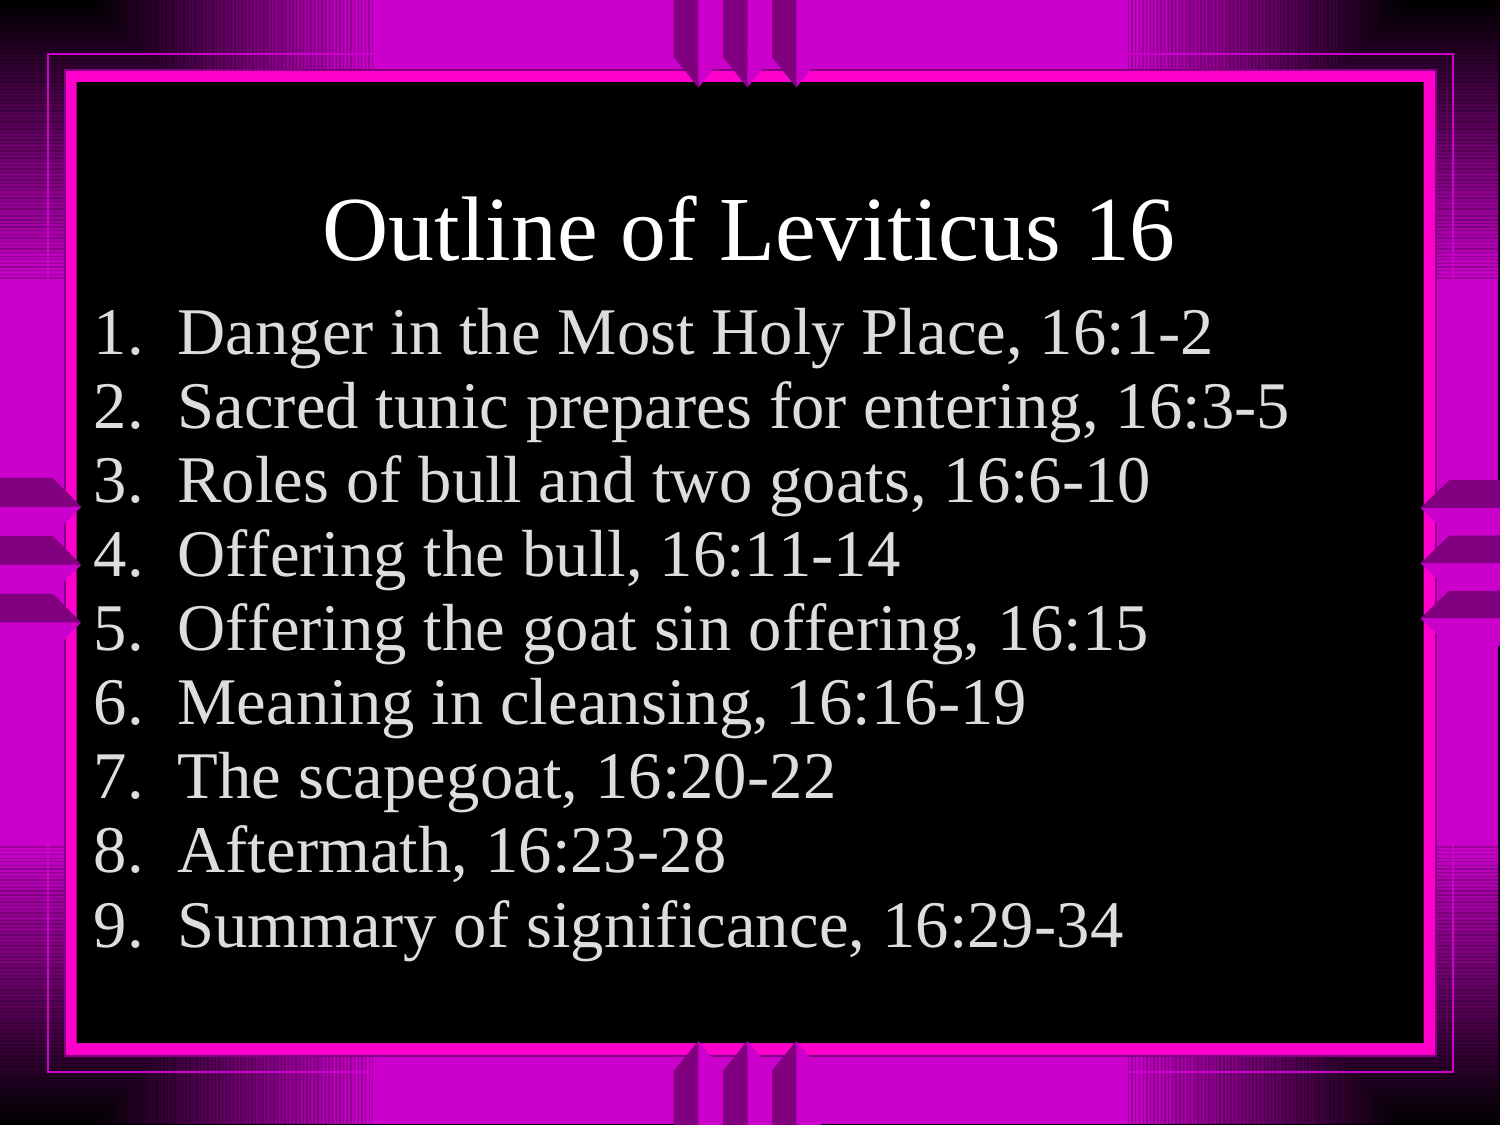

# Outline of Leviticus 16
1. Danger in the Most Holy Place, 16:1-2
2. Sacred tunic prepares for entering, 16:3-5
3. Roles of bull and two goats, 16:6-10
4. Offering the bull, 16:11-14
5. Offering the goat sin offering, 16:15
6. Meaning in cleansing, 16:16-19
7. The scapegoat, 16:20-22
8. Aftermath, 16:23-28
9. Summary of significance, 16:29-34